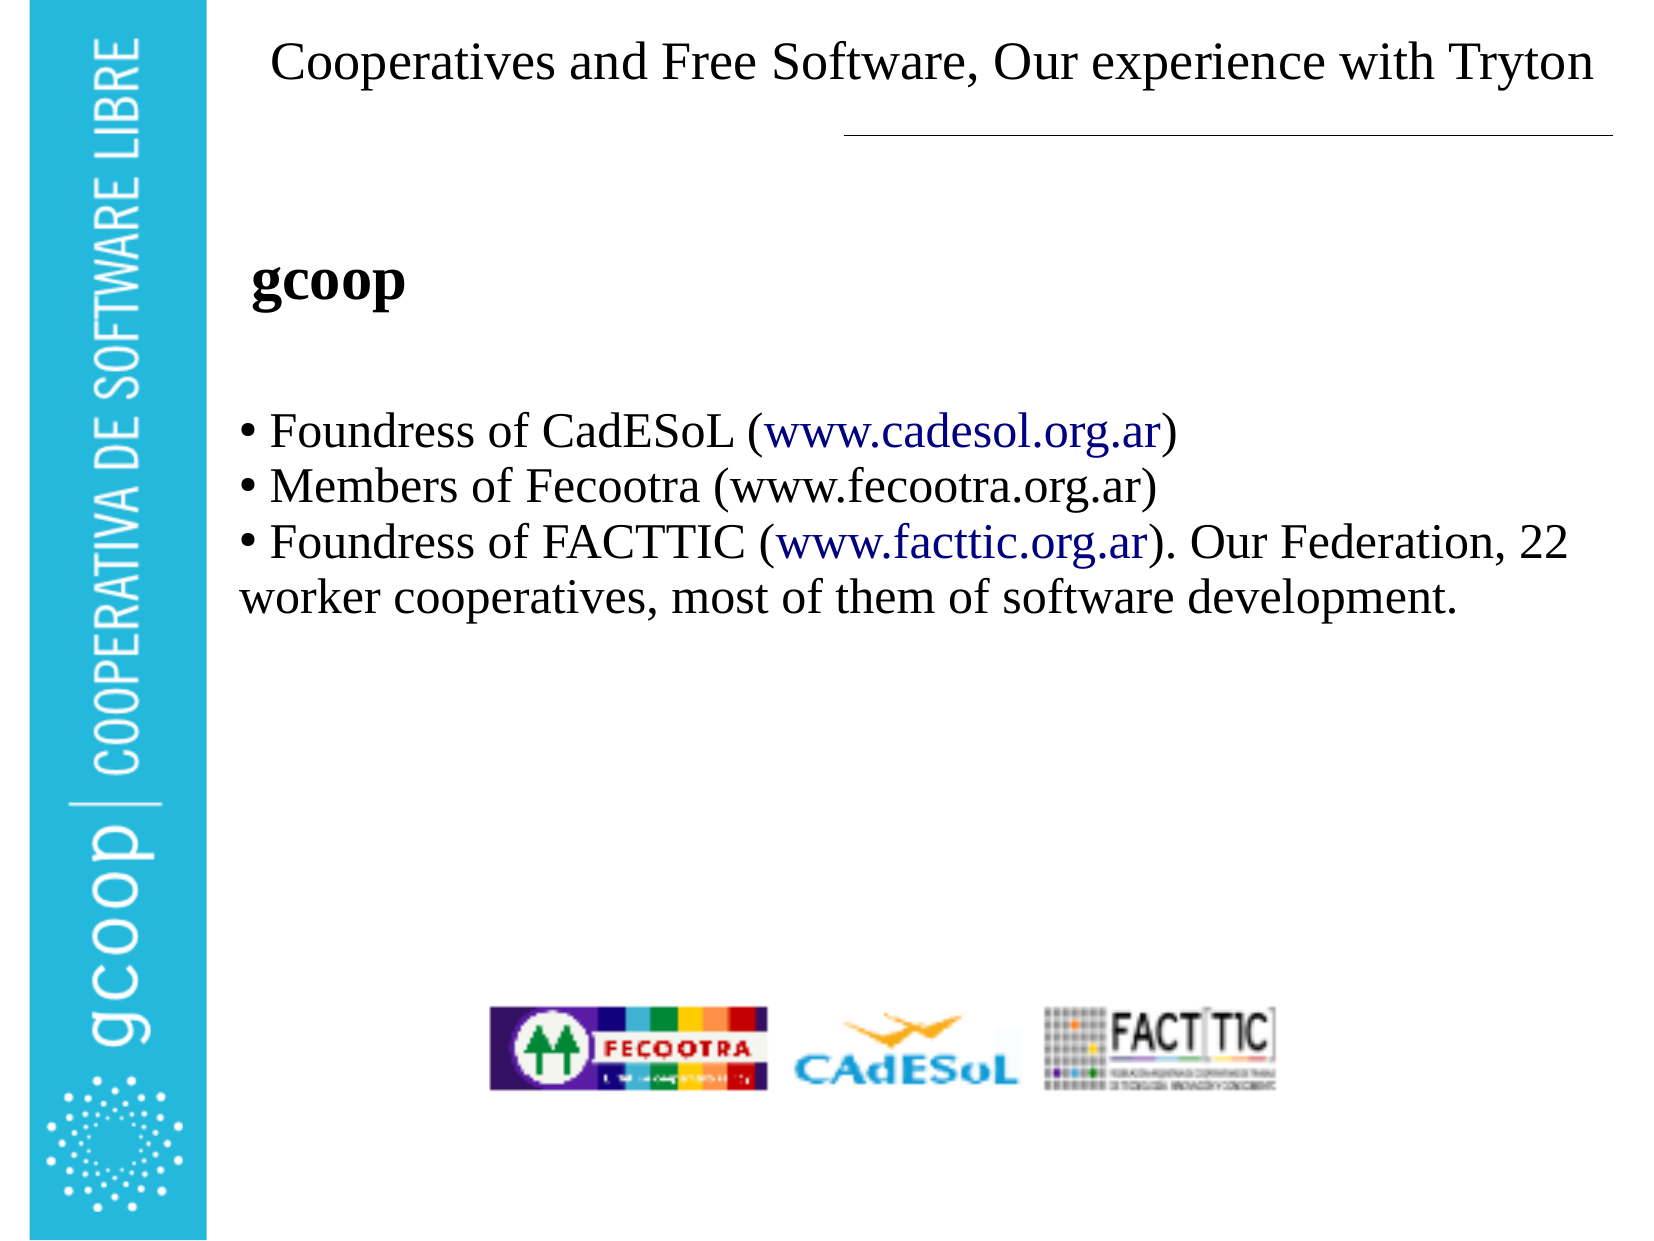

Cooperatives and Free Software, Our experience with Tryton
gcoop
 Foundress of CadESoL (www.cadesol.org.ar)
 Members of Fecootra (www.fecootra.org.ar)
 Foundress of FACTTIC (www.facttic.org.ar). Our Federation, 22 worker cooperatives, most of them of software development.